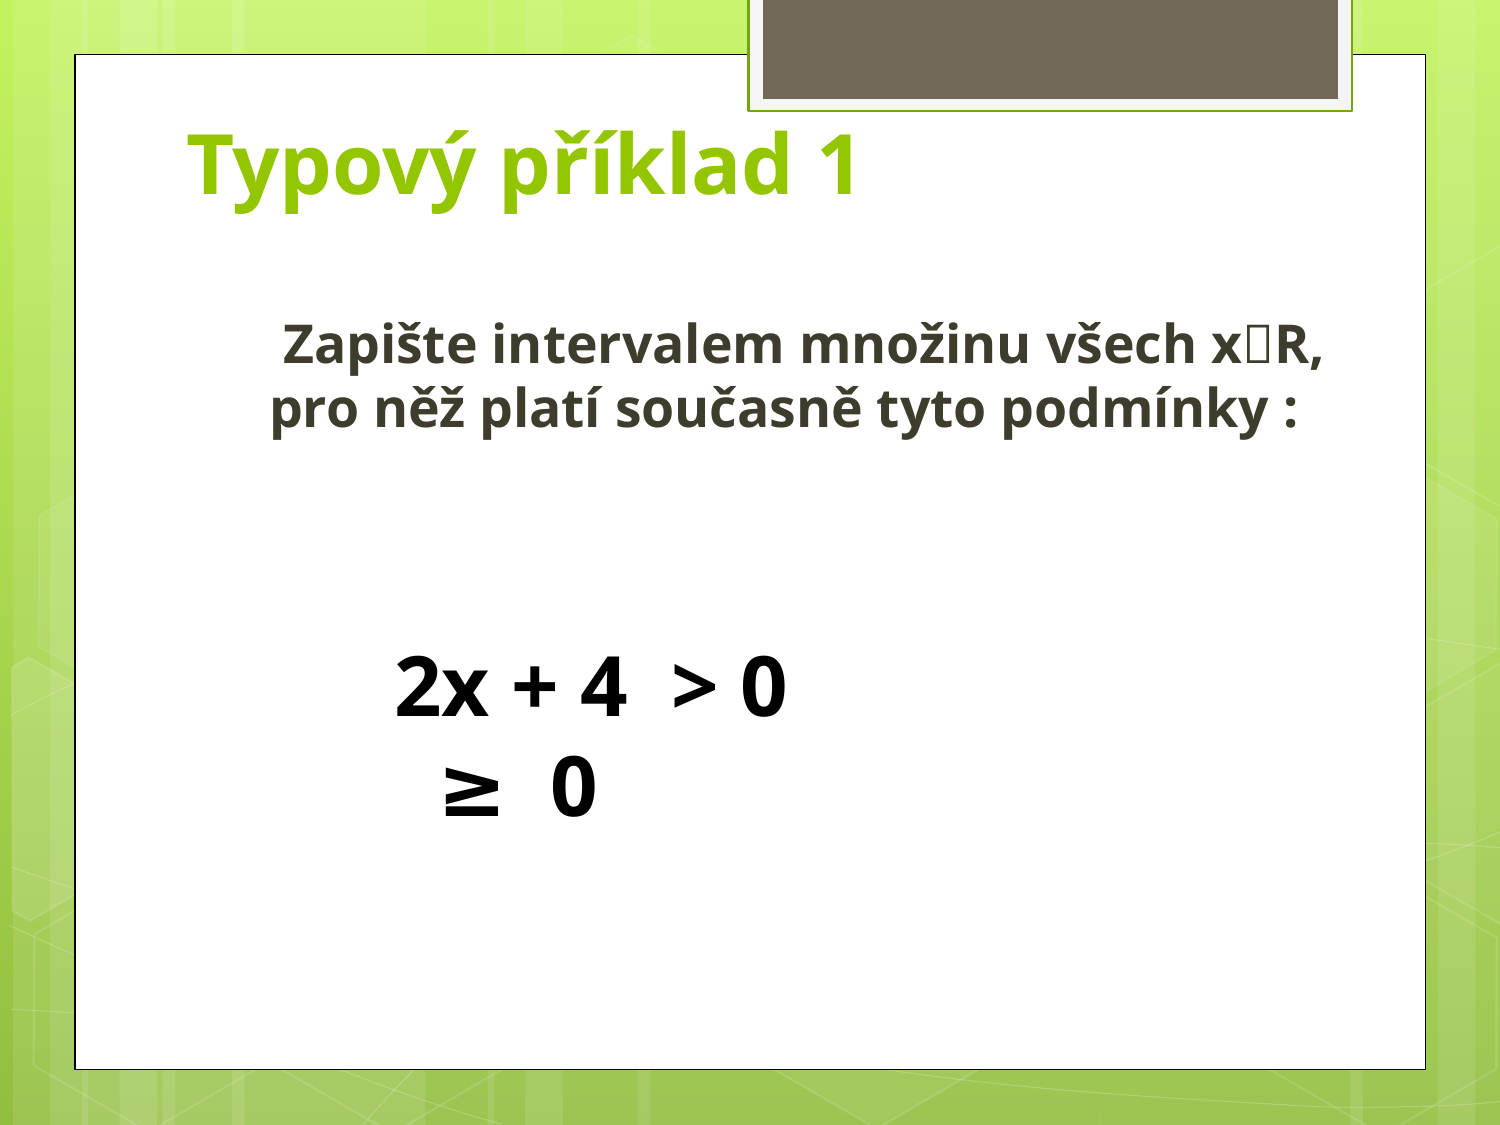

# Typový příklad 1
 Zapište intervalem množinu všech xR, pro něž platí současně tyto podmínky :
2x + 4 > 0
 ≥ 0